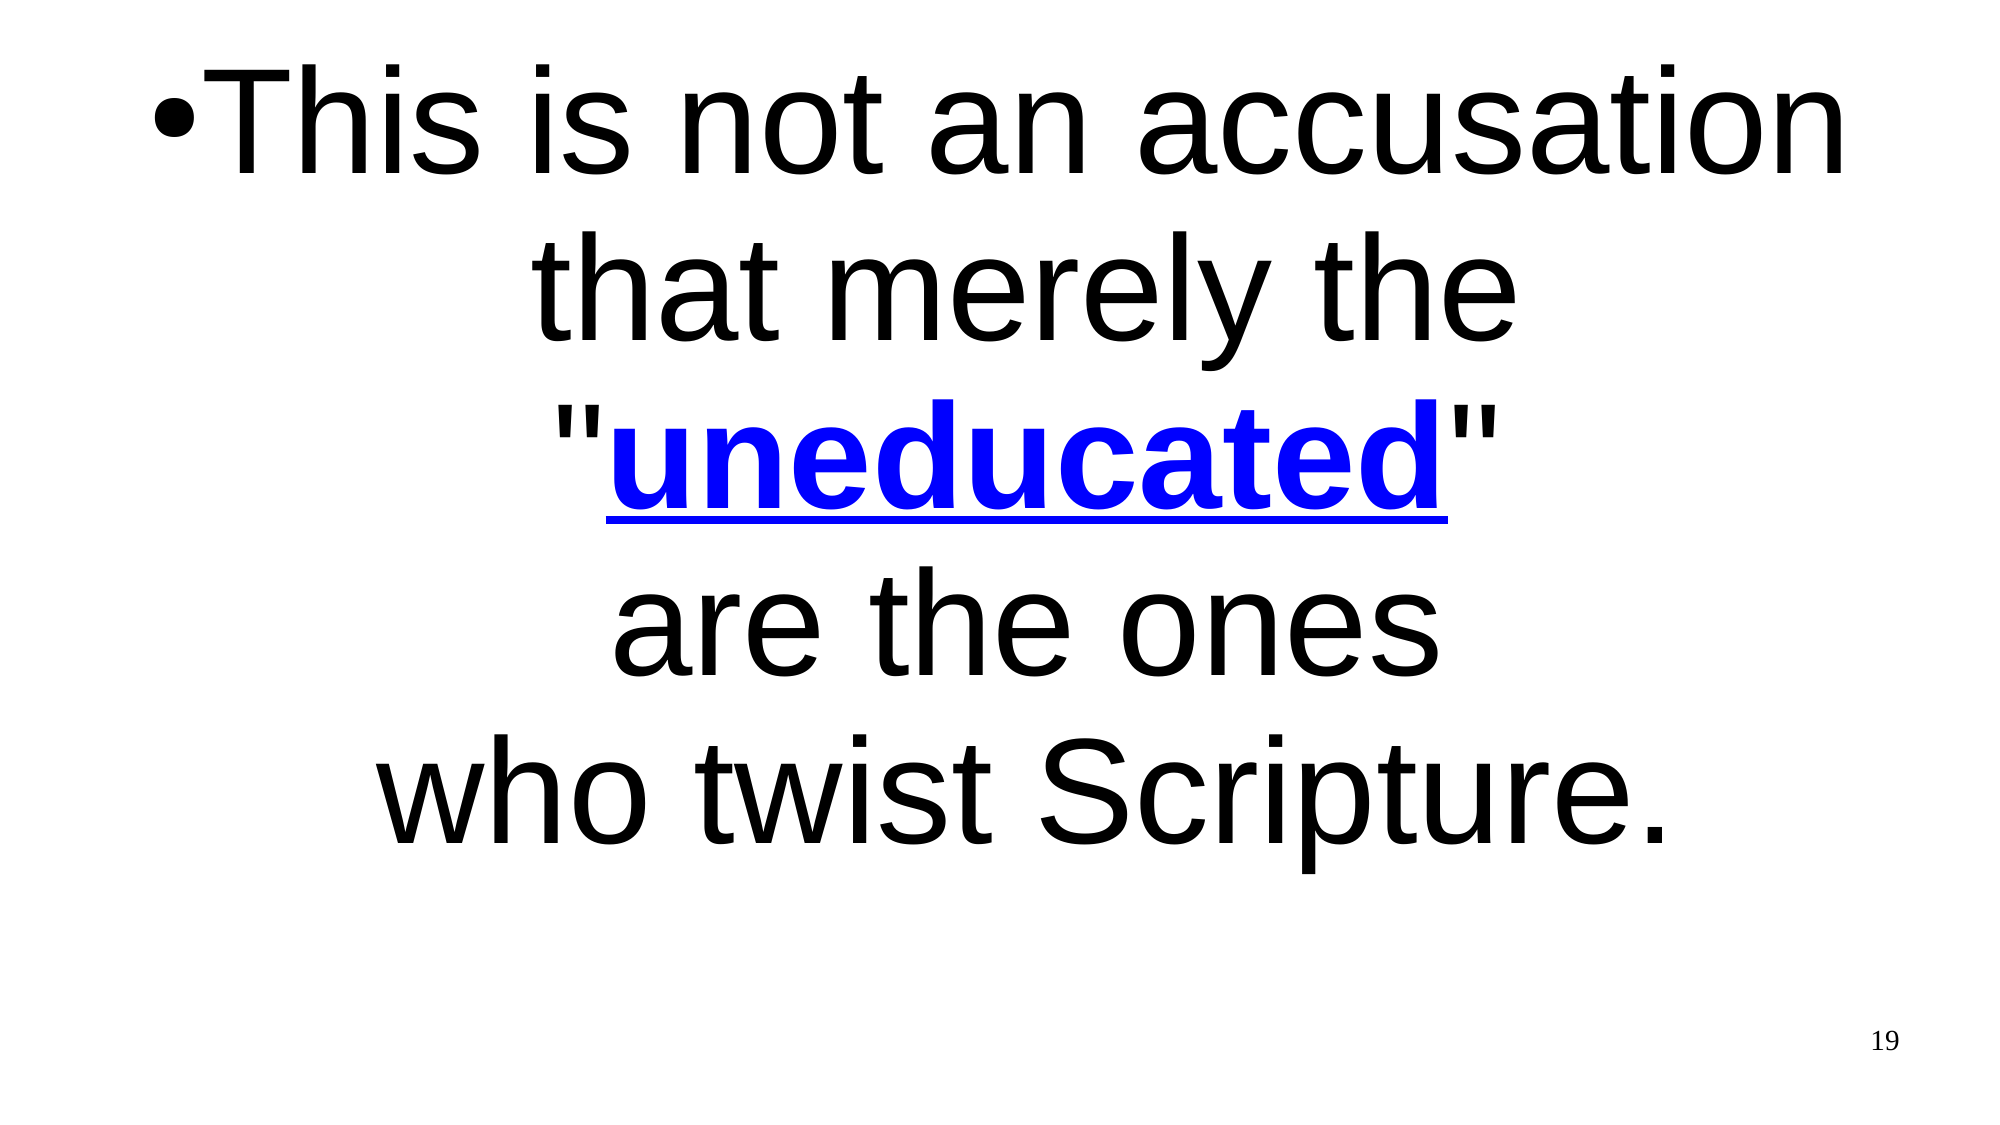

# This is not an accusation that merely the "uneducated" are the ones who twist Scripture.
19